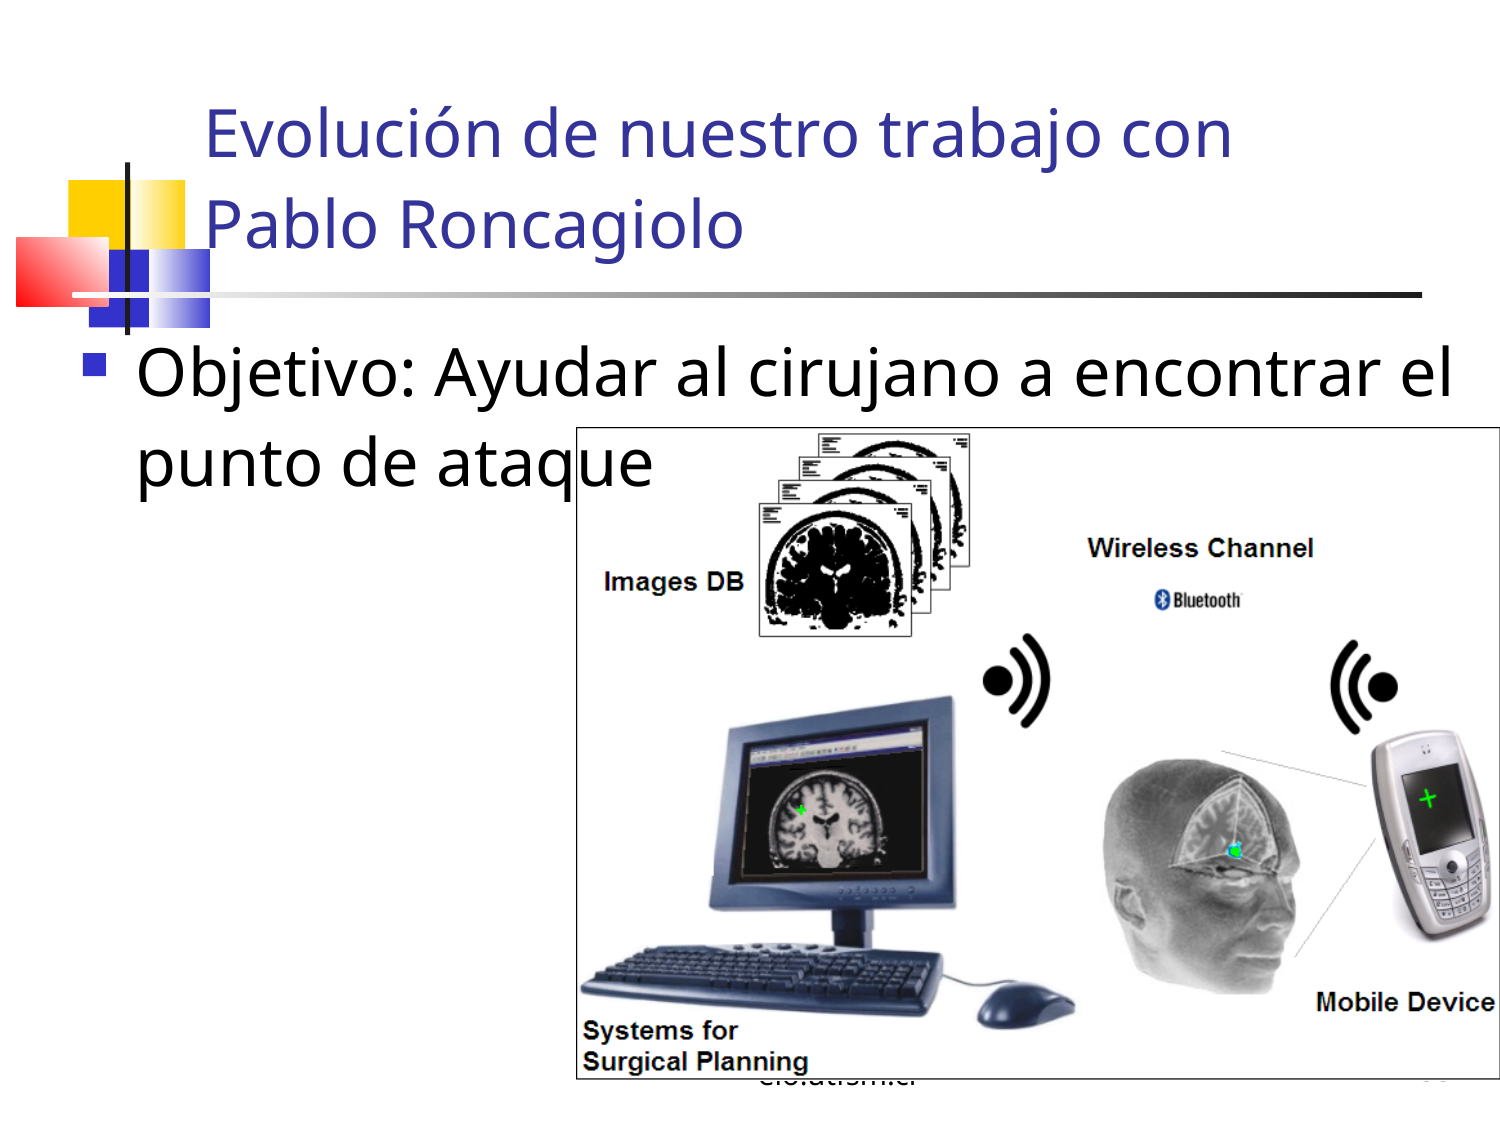

# Evolución de nuestro trabajo con Pablo Roncagiolo
Objetivo: Ayudar al cirujano a encontrar el punto de ataque
elo.utfsm.cl